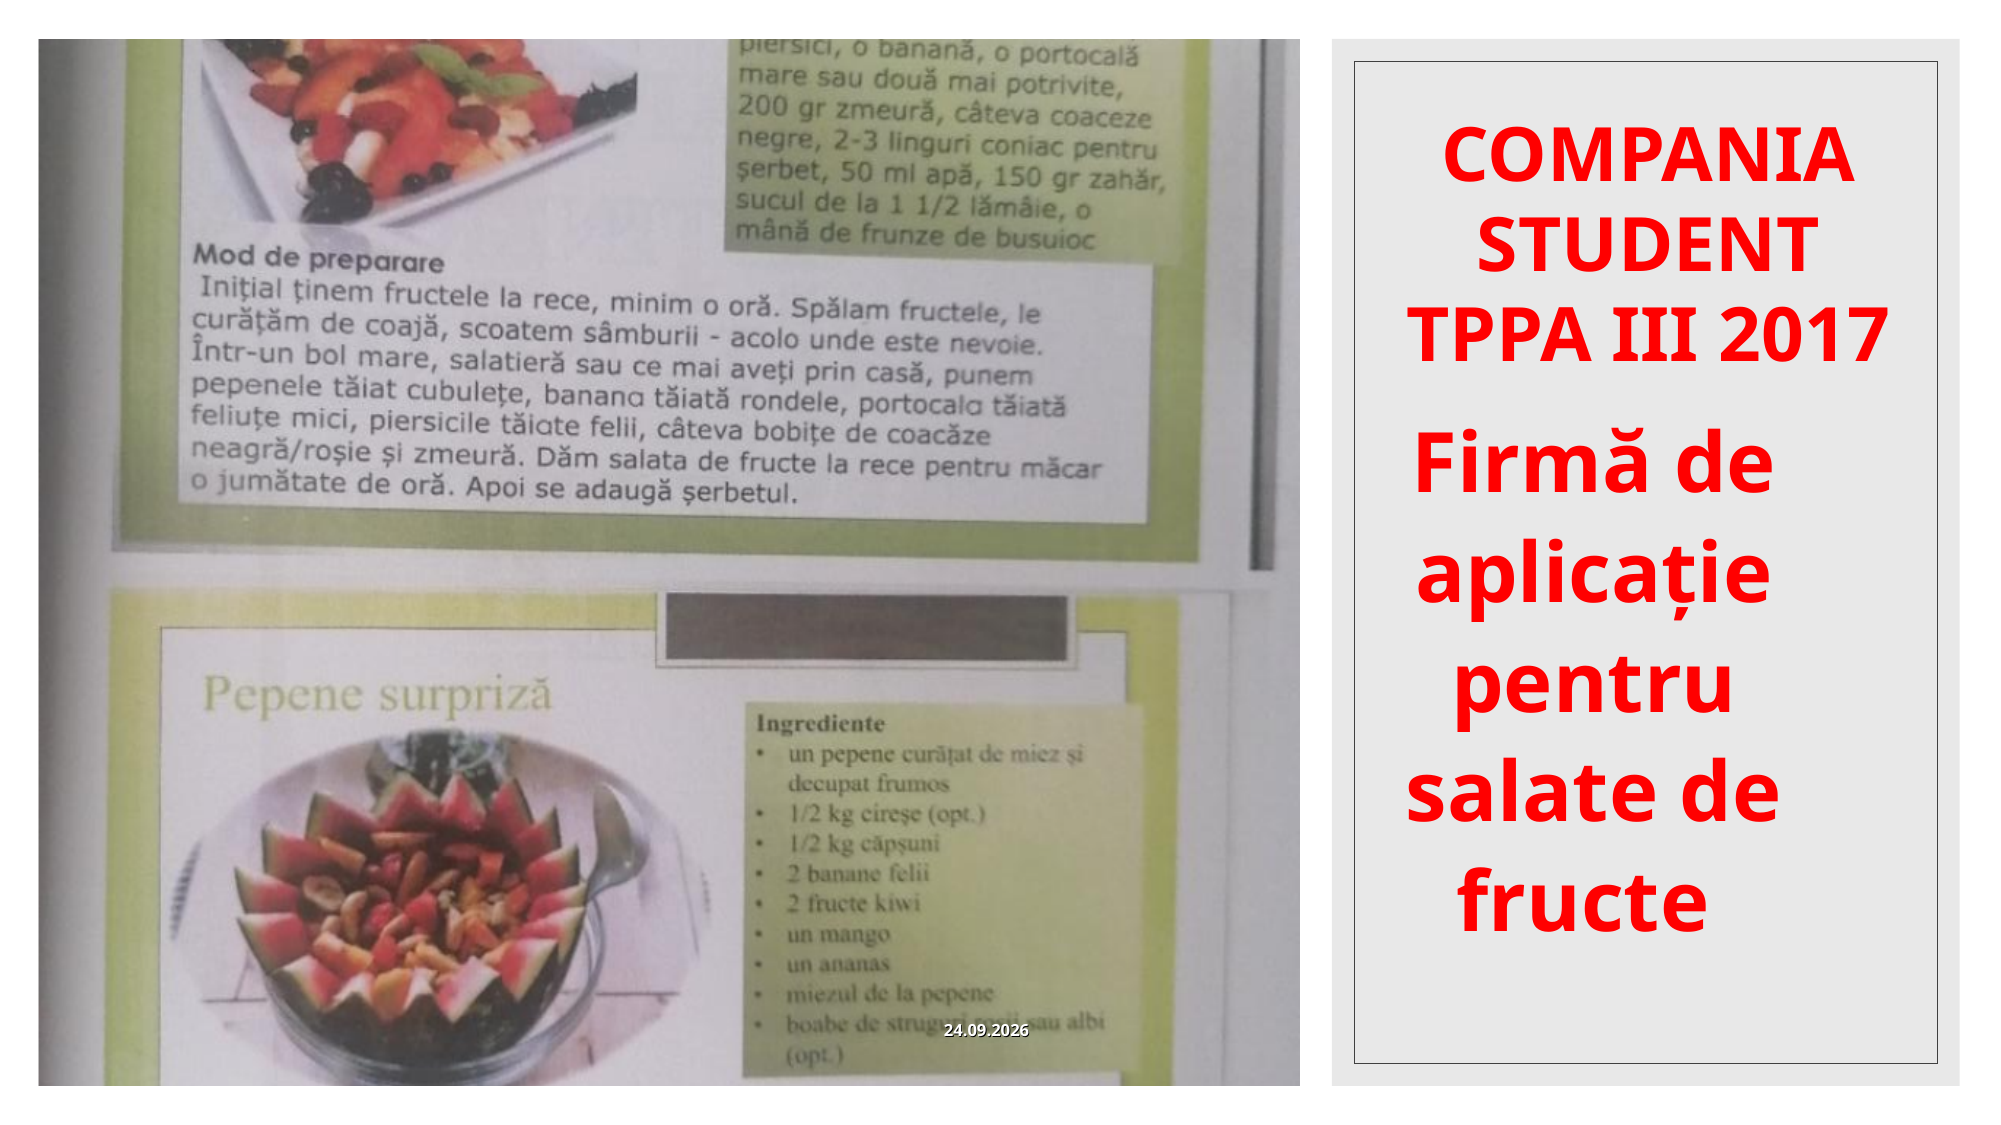

# COMPANIA STUDENT TPPA III 2017
Firmă de aplicație pentru salate de fructe